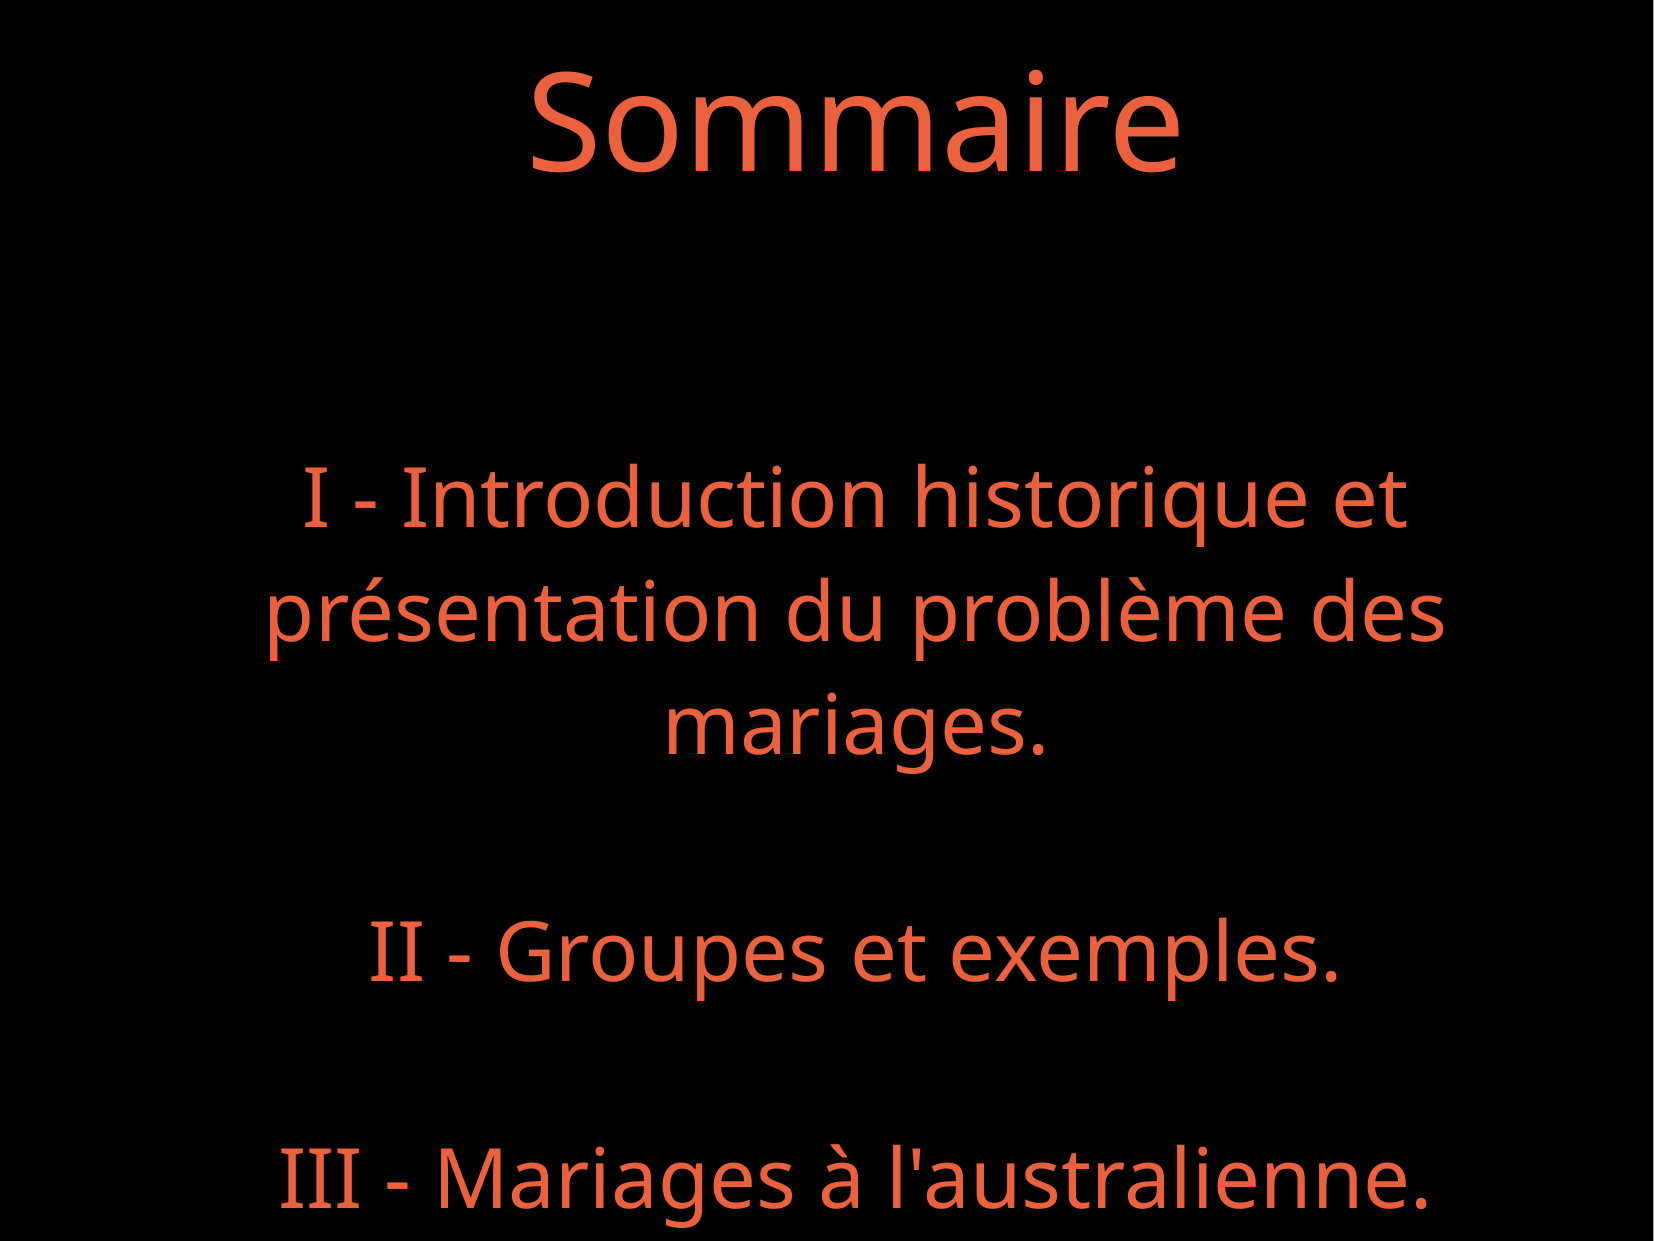

Sommaire
I - Introduction historique et présentation du problème des mariages.
II - Groupes et exemples.
III - Mariages à l'australienne.